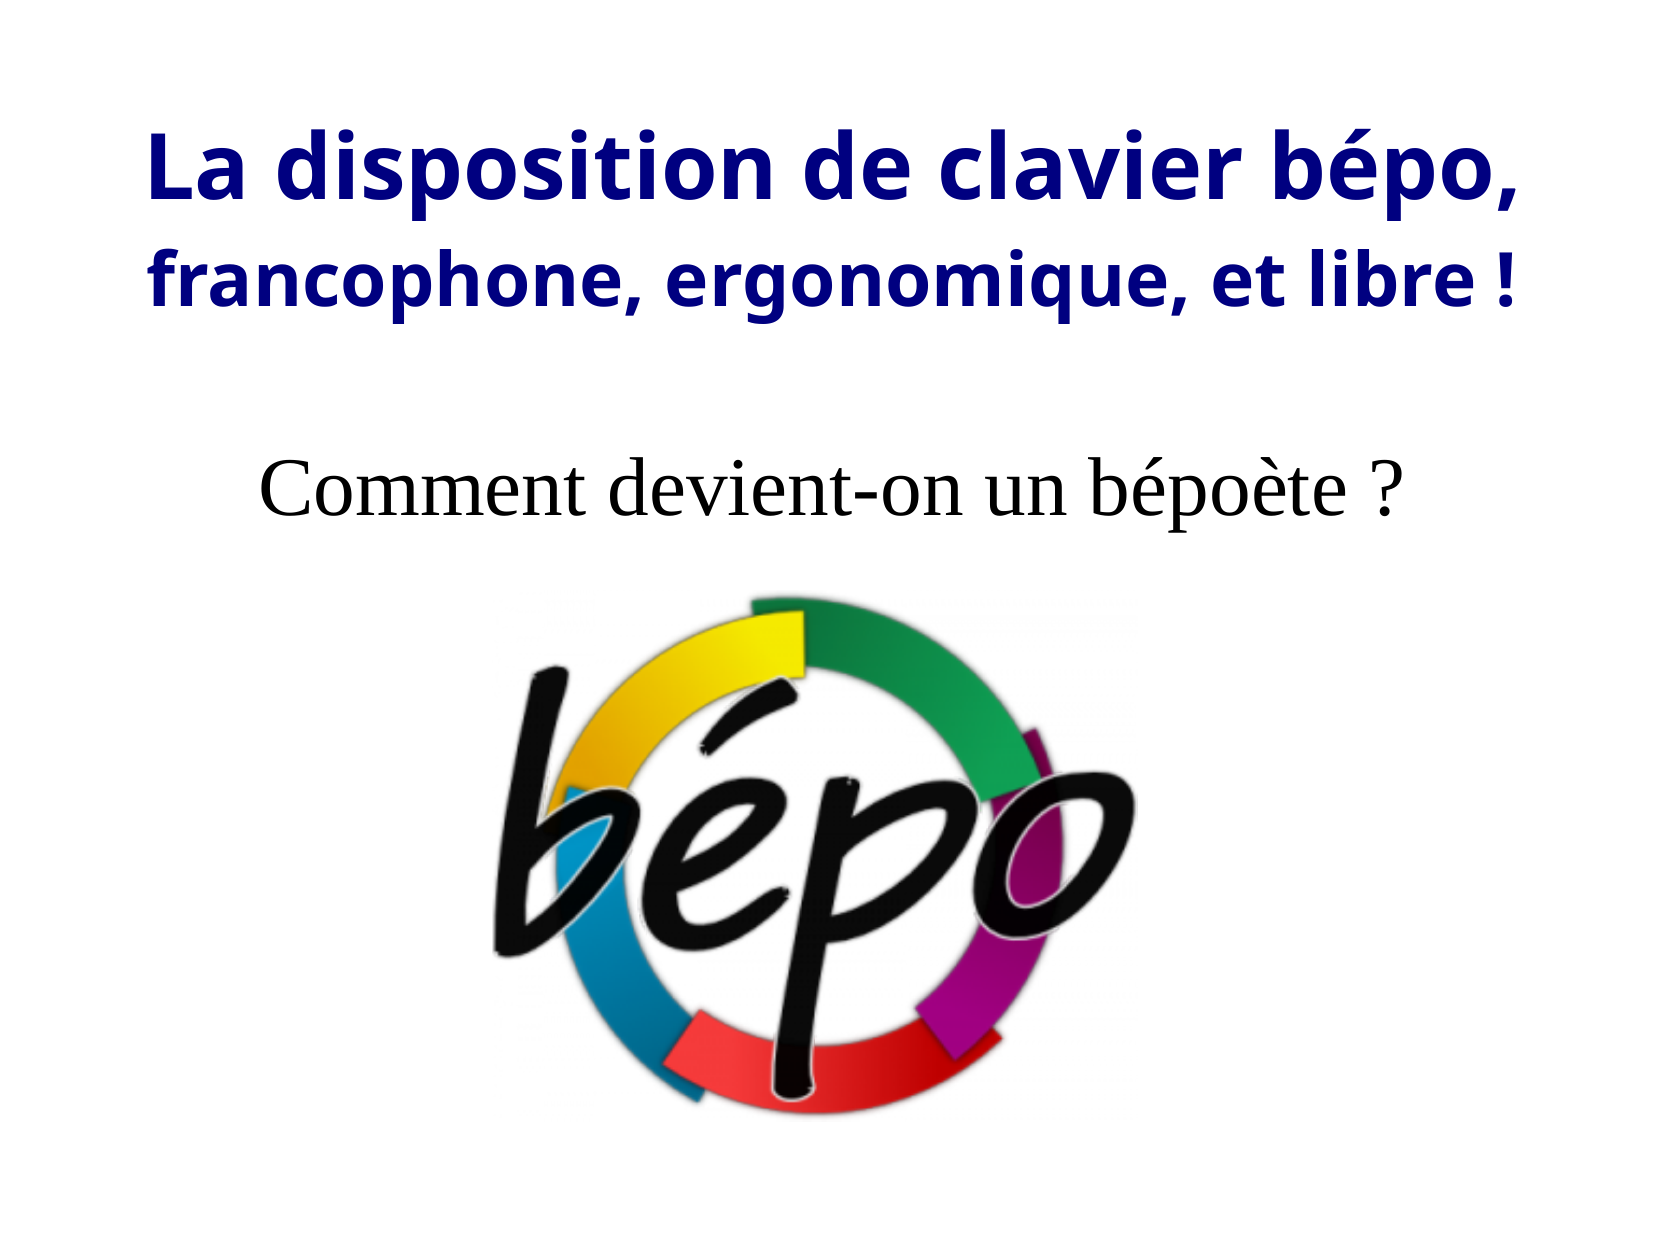

# La disposition de clavier bépo, francophone, ergonomique, et libre !
Comment devient-on un bépoète ?